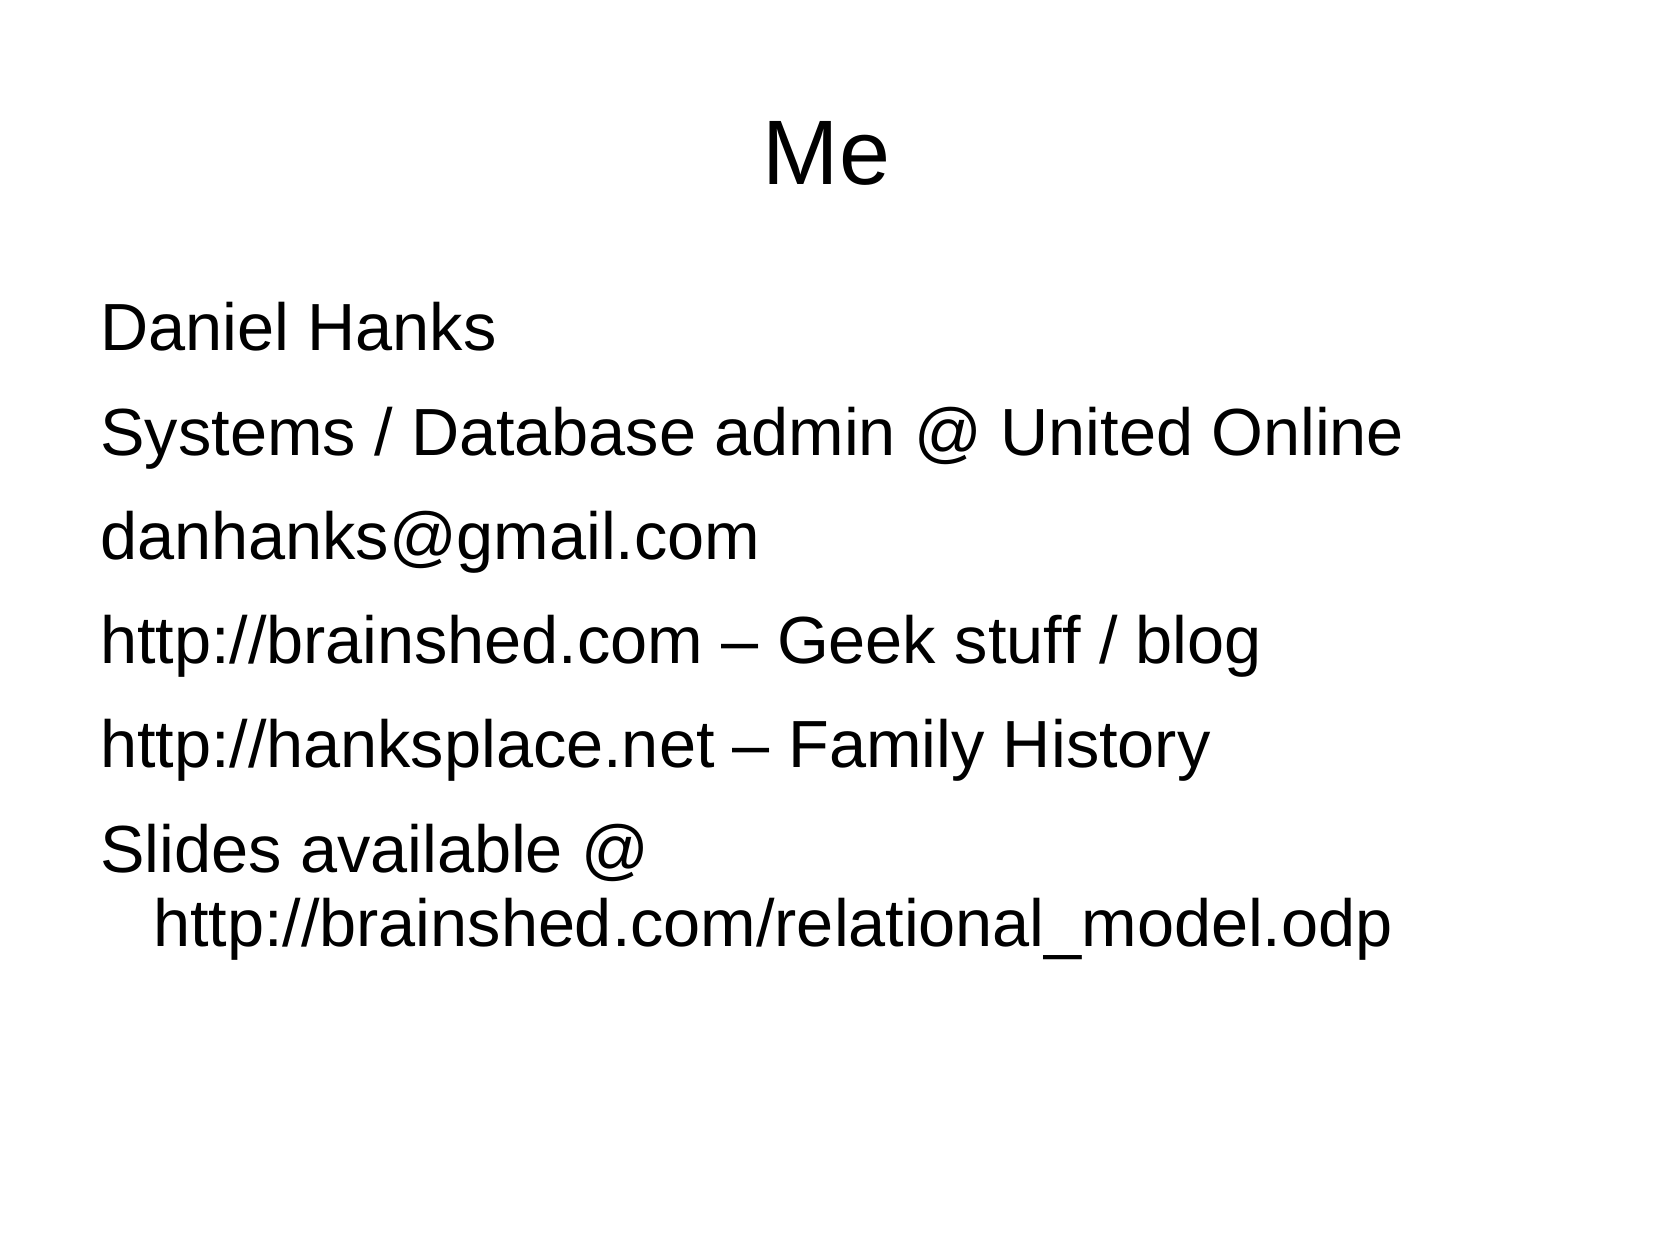

# Me
Daniel Hanks
Systems / Database admin @ United Online
danhanks@gmail.com
http://brainshed.com – Geek stuff / blog
http://hanksplace.net – Family History
Slides available @ http://brainshed.com/relational_model.odp